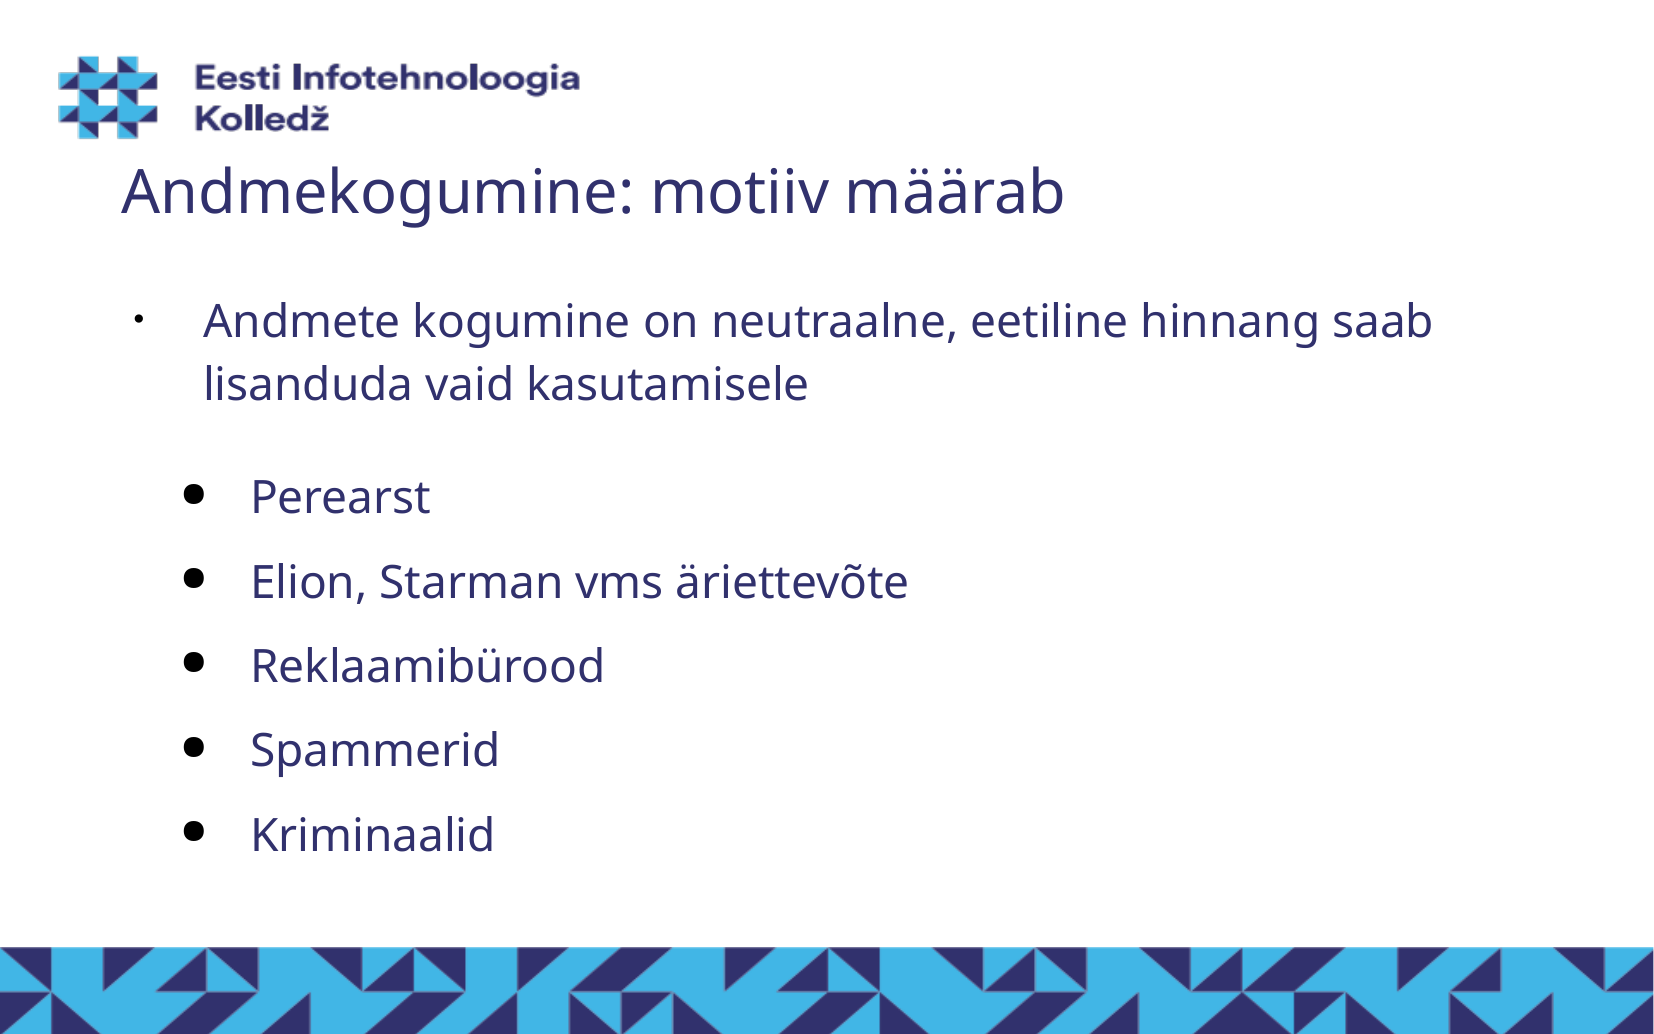

# Andmekogumine: motiiv määrab
Andmete kogumine on neutraalne, eetiline hinnang saab lisanduda vaid kasutamisele
Perearst
Elion, Starman vms äriettevõte
Reklaamibürood
Spammerid
Kriminaalid